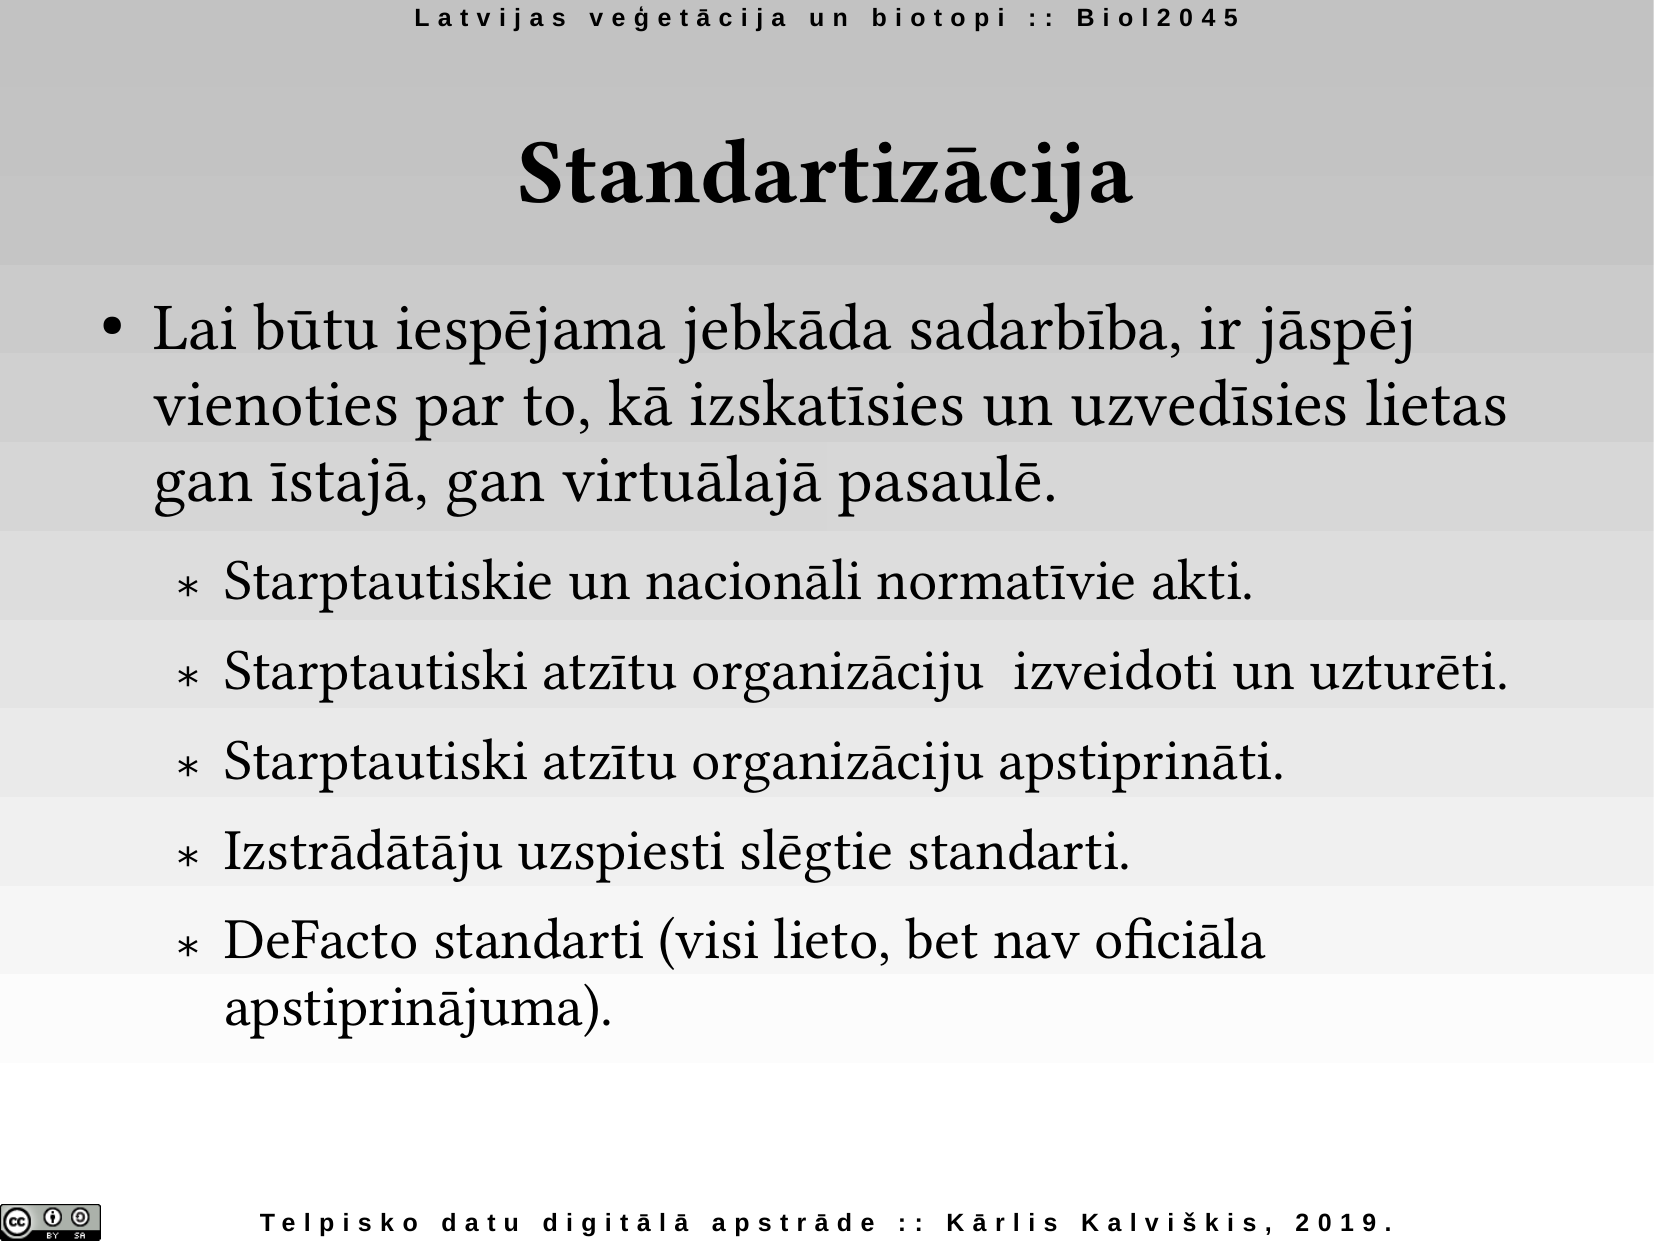

# Standartizācija
Lai būtu iespējama jebkāda sadarbība, ir jāspēj vienoties par to, kā izskatīsies un uzvedīsies lietas gan īstajā, gan virtuālajā pasaulē.
Starptautiskie un nacionāli normatīvie akti.
Starptautiski atzītu organizāciju izveidoti un uzturēti.
Starptautiski atzītu organizāciju apstiprināti.
Izstrādātāju uzspiesti slēgtie standarti.
DeFacto standarti (visi lieto, bet nav oficiāla apstiprinājuma).